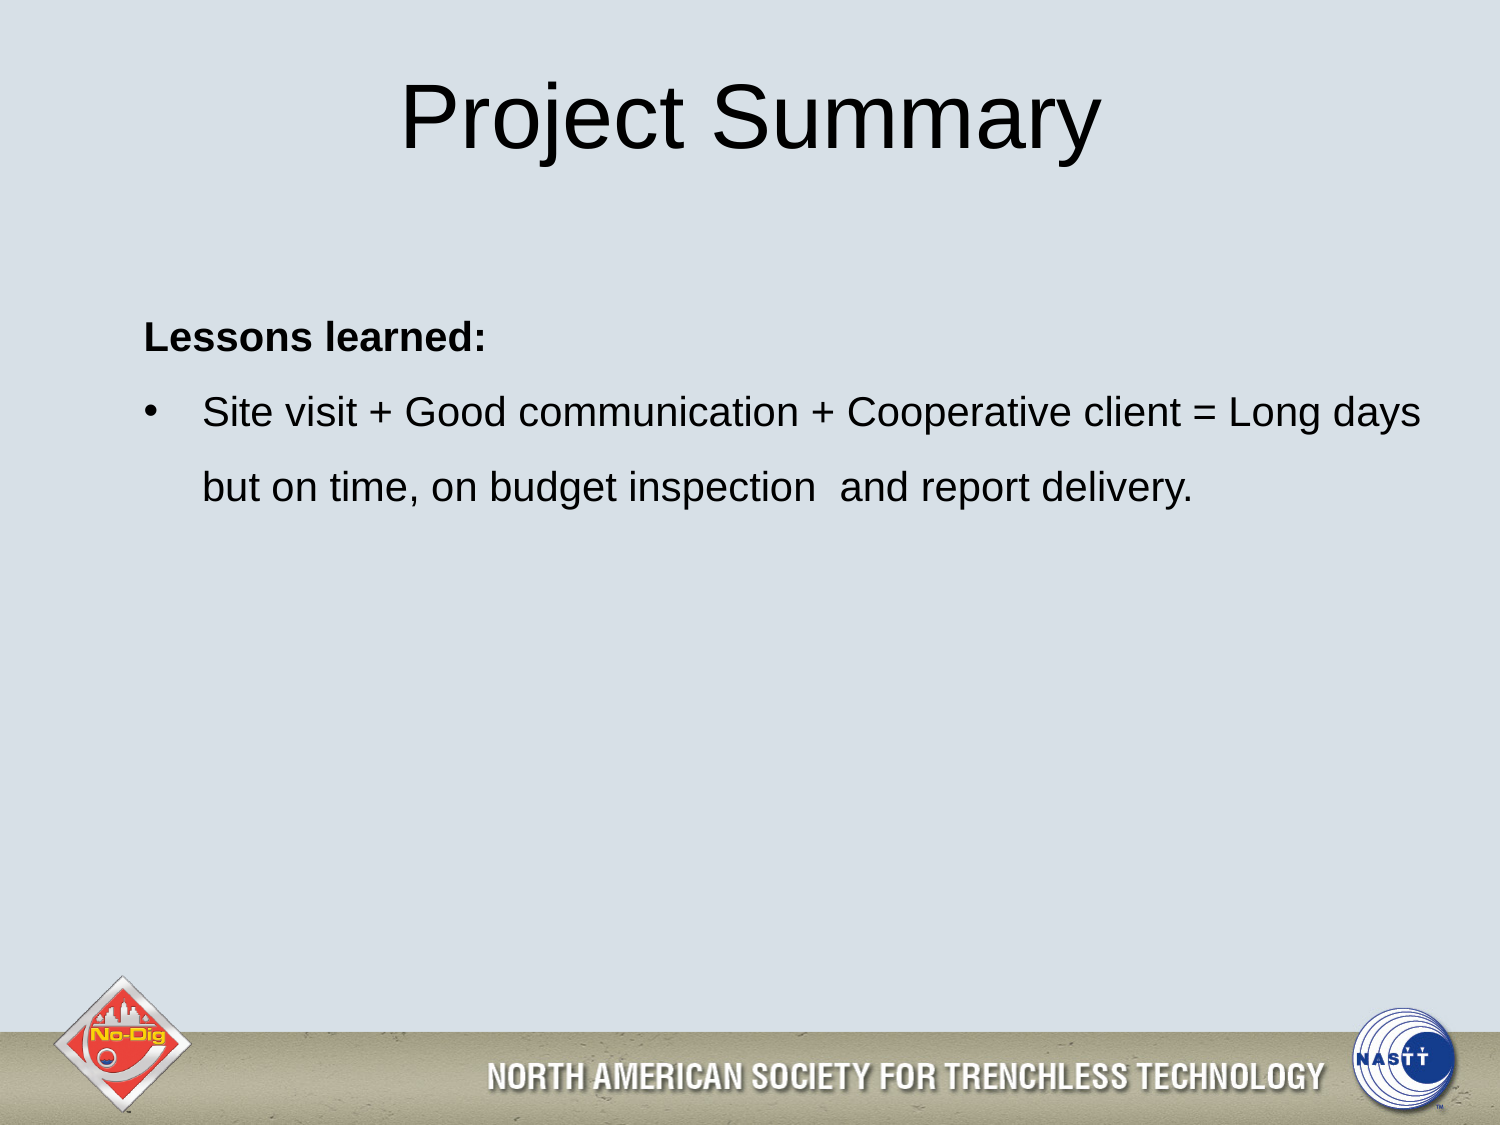

Project Summary
Lessons learned:
Site visit + Good communication + Cooperative client = Long days but on time, on budget inspection and report delivery.